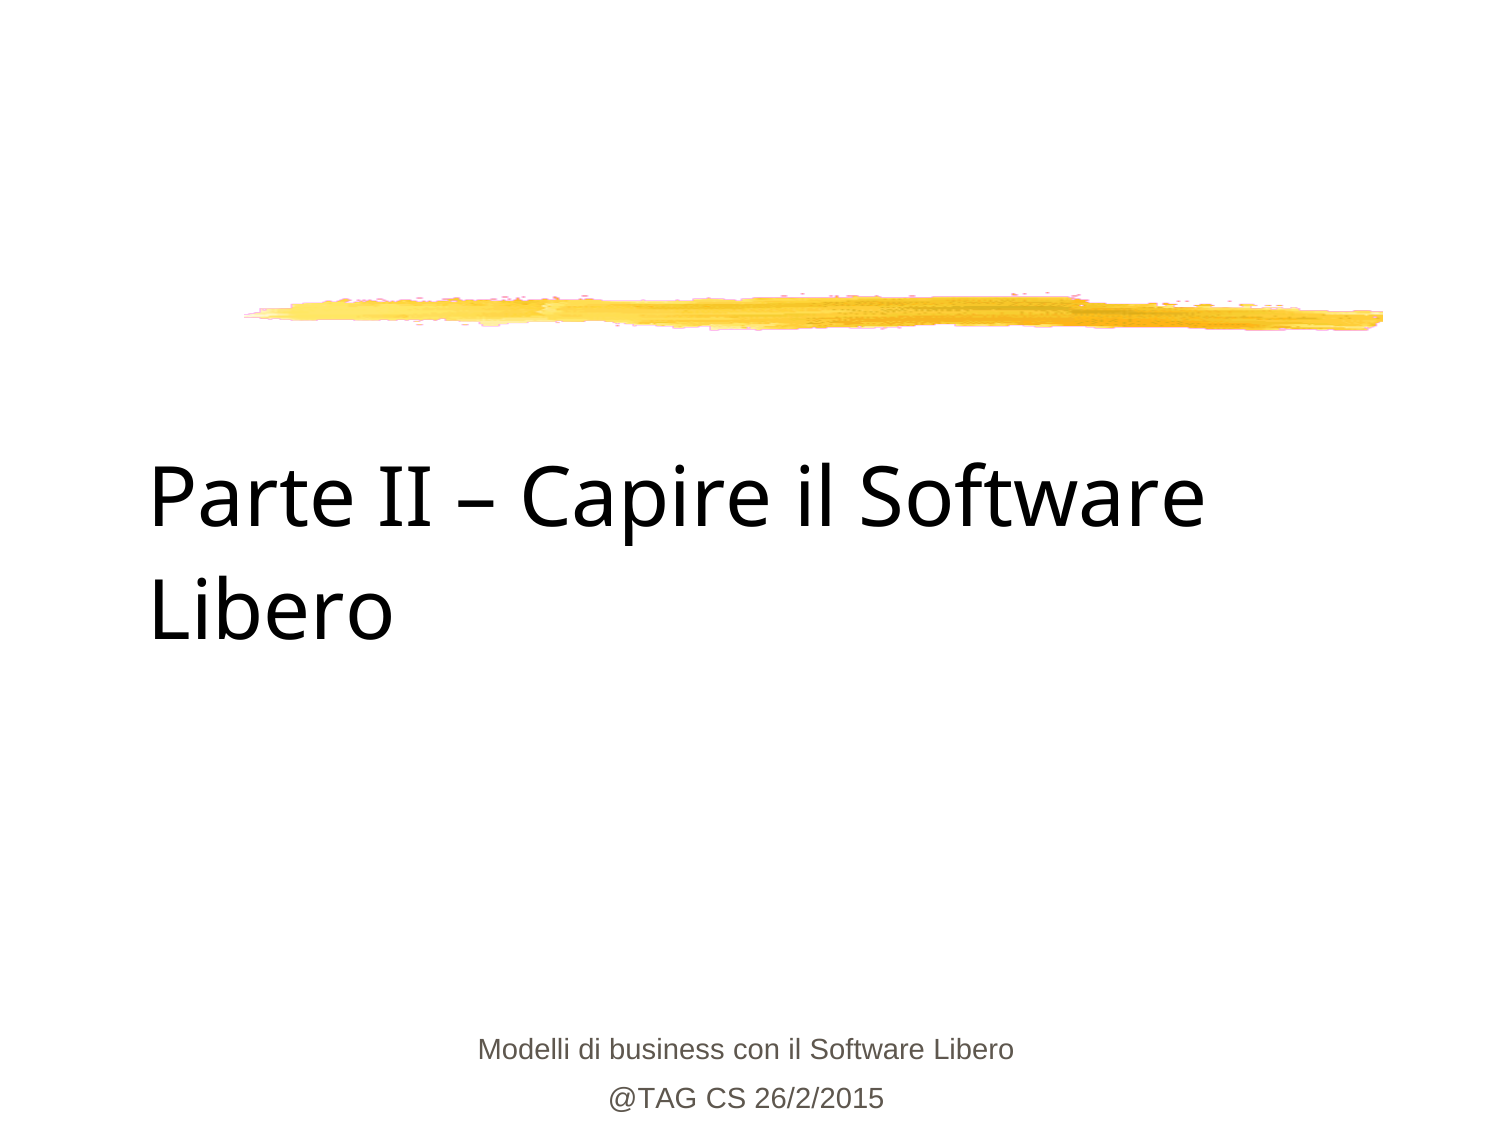

# Parte II – Capire il Software Libero